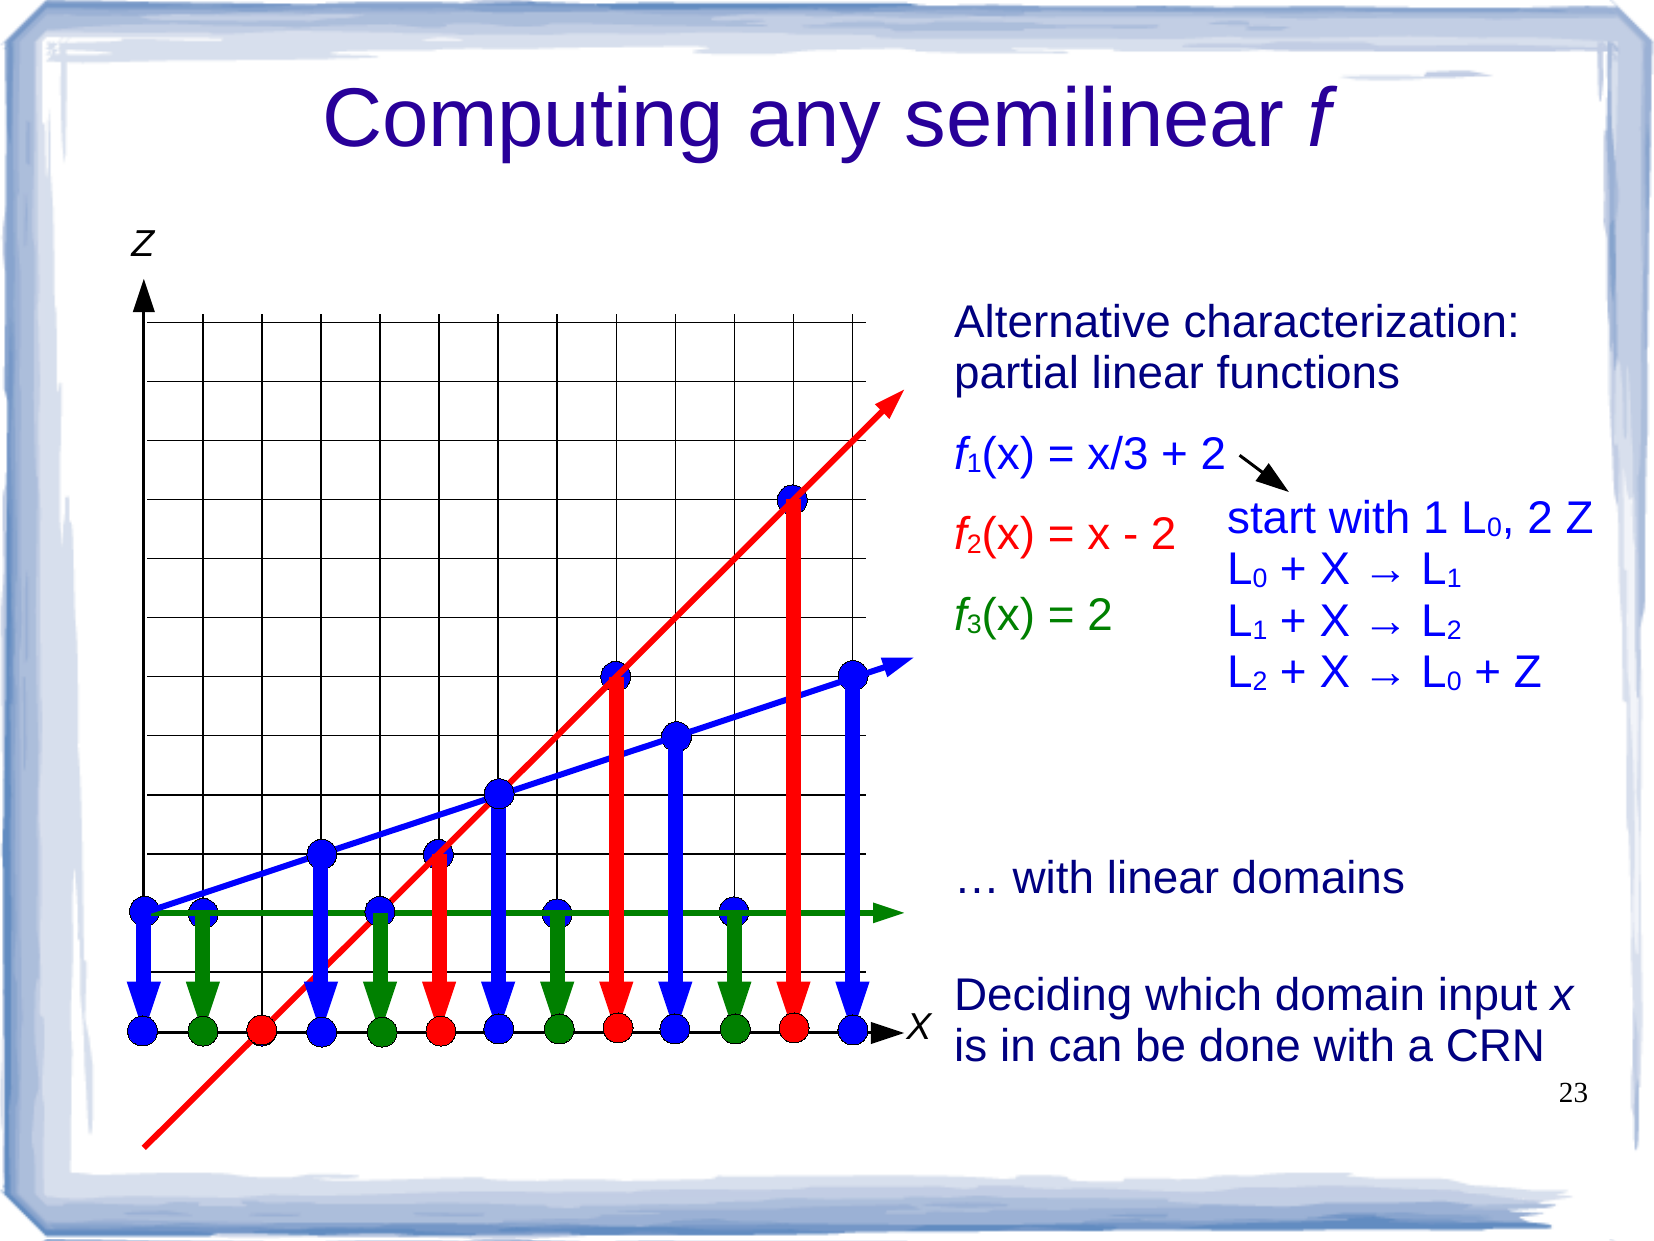

# Computing any semilinear f
Z
X
Alternative characterization: partial linear functions
f1(x) = x/3 + 2
f2(x) = x - 2
f3(x) = 2
start with 1 L0, 2 Z
L0 + X → L1
L1 + X → L2
L2 + X → L0 + Z
… with linear domains
Deciding which domain input x is in can be done with a CRN
23